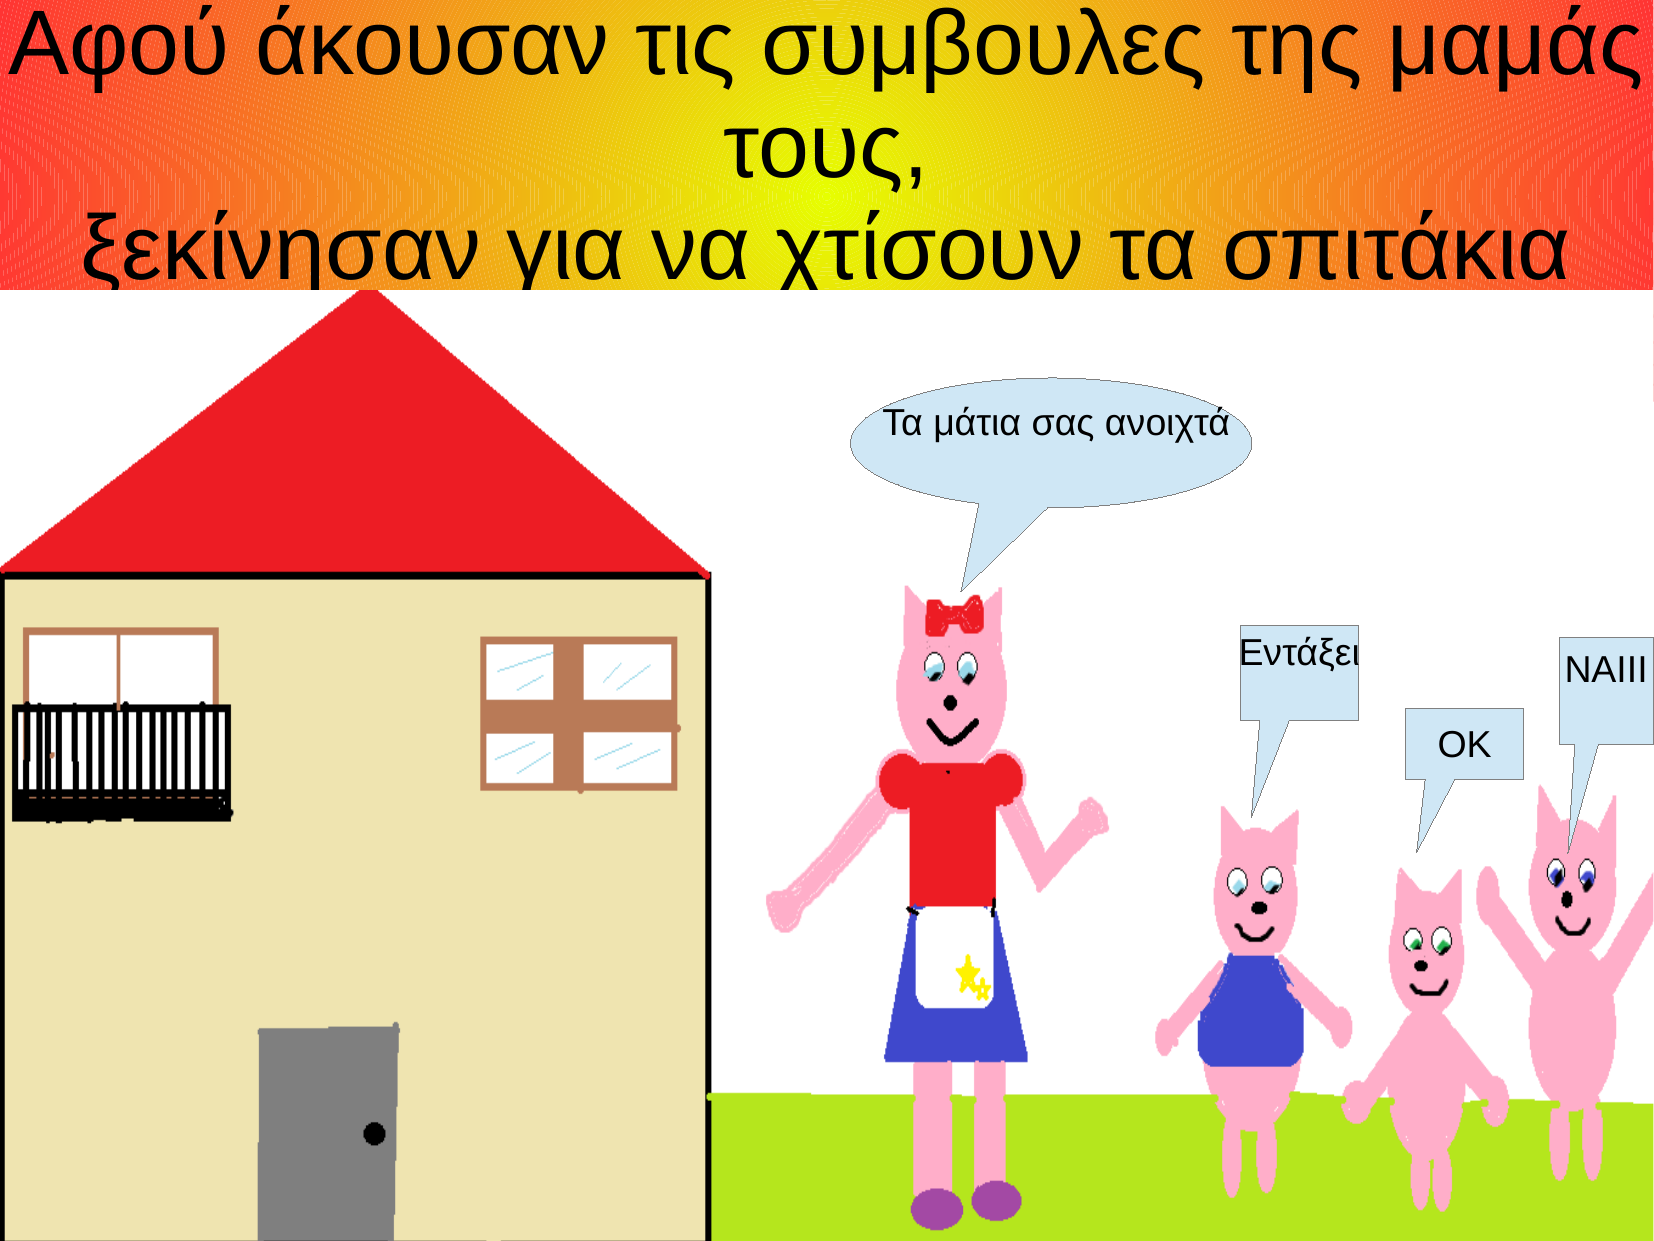

# Αφού άκουσαν τις συμβουλες της μαμάς τους, ξεκίνησαν για να χτίσουν τα σπιτάκια τους
 Τα μάτια σας ανοιχτά
Εντάξει
ΝΑΙΙΙ
ΟΚ